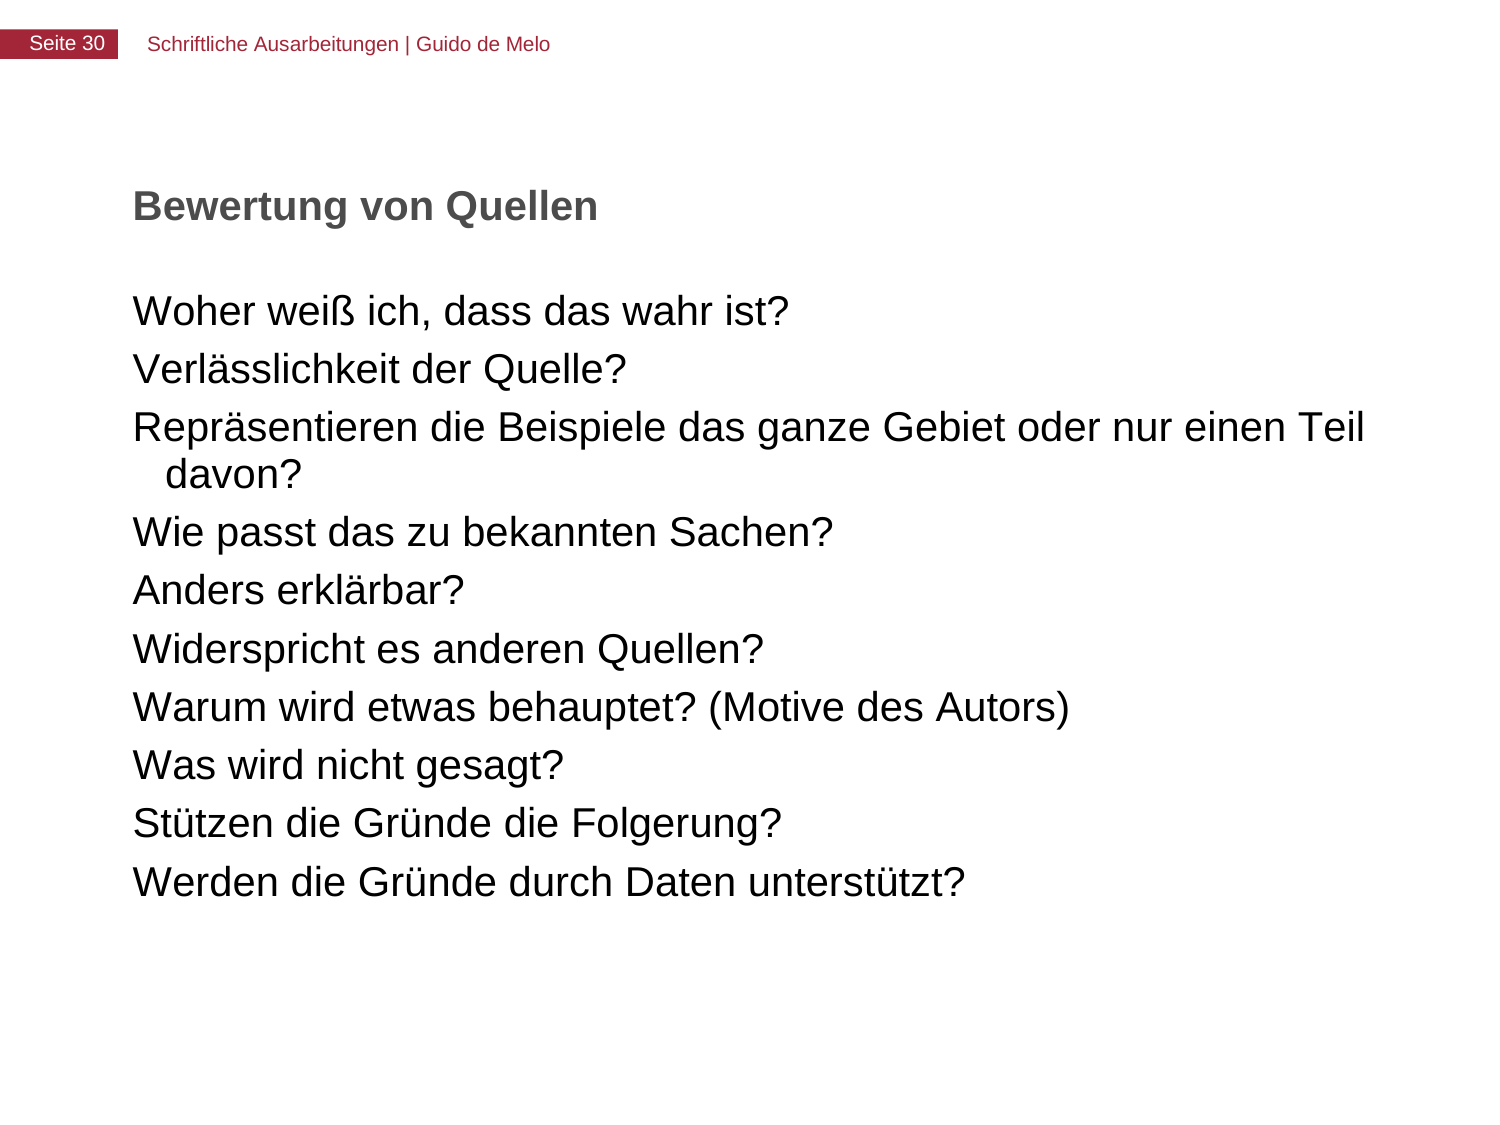

# Bewertung von Quellen
Woher weiß ich, dass das wahr ist?
Verlässlichkeit der Quelle?
Repräsentieren die Beispiele das ganze Gebiet oder nur einen Teil davon?
Wie passt das zu bekannten Sachen?
Anders erklärbar?
Widerspricht es anderen Quellen?
Warum wird etwas behauptet? (Motive des Autors)
Was wird nicht gesagt?
Stützen die Gründe die Folgerung?
Werden die Gründe durch Daten unterstützt?